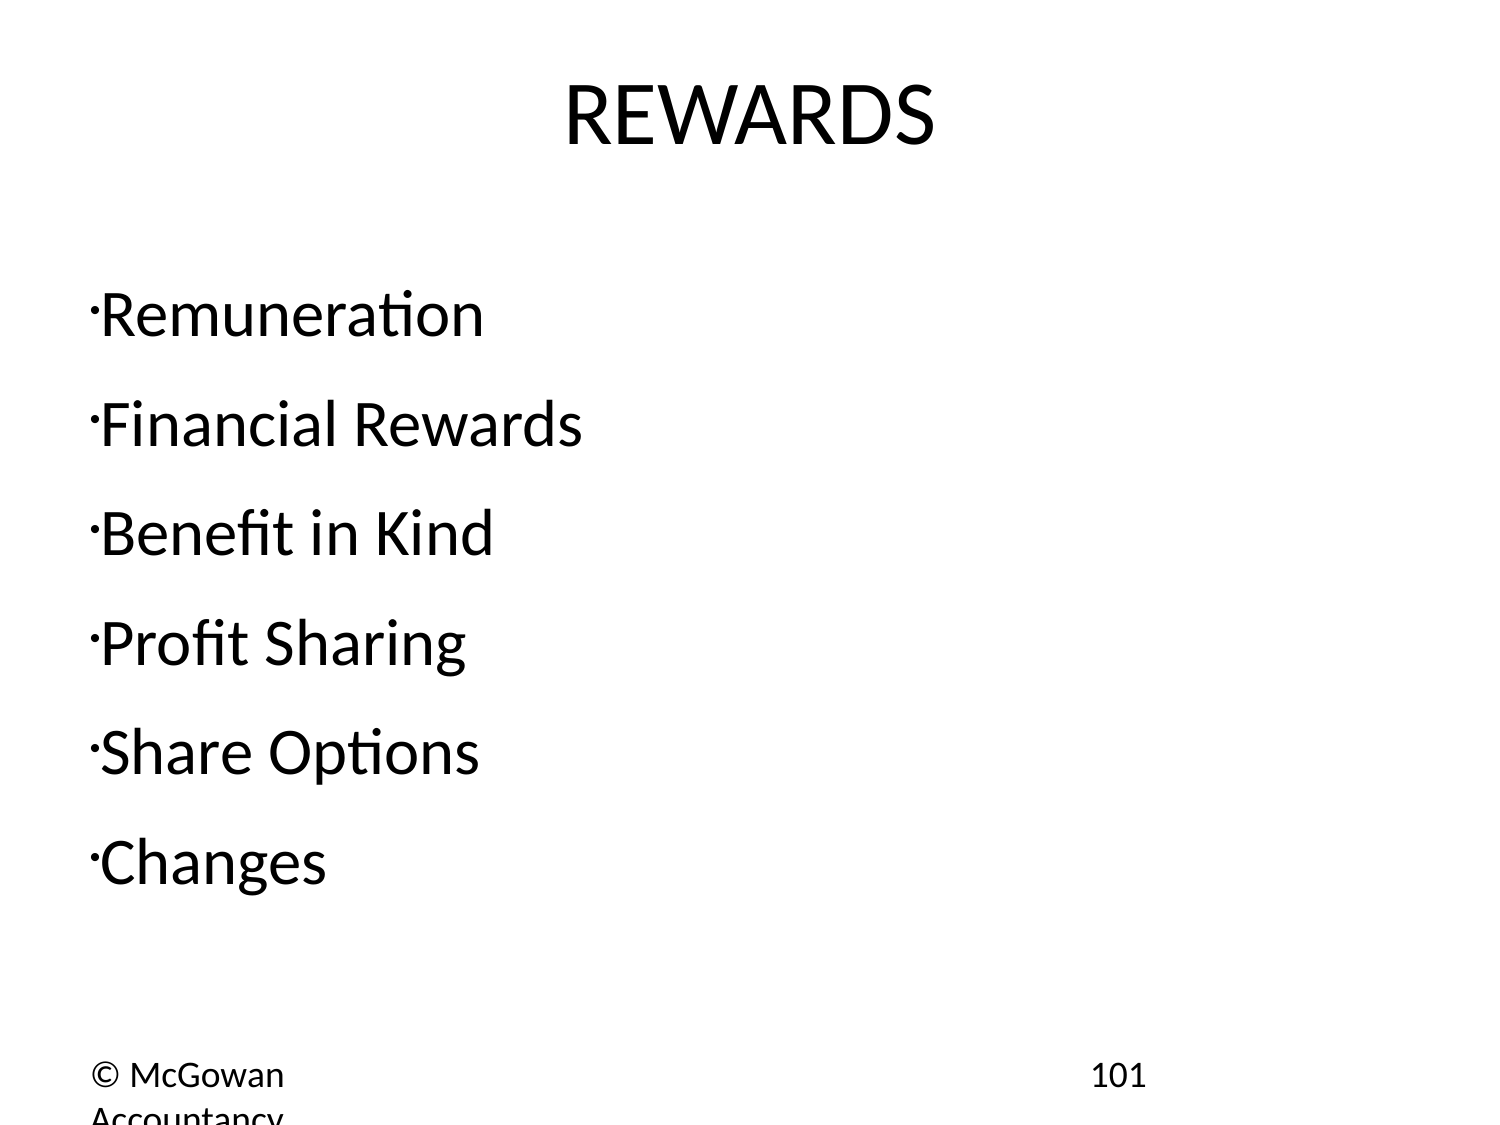

# REWARDS
Remuneration
Financial Rewards
Benefit in Kind
Profit Sharing
Share Options
Changes
© McGowan Accountancy Services
101